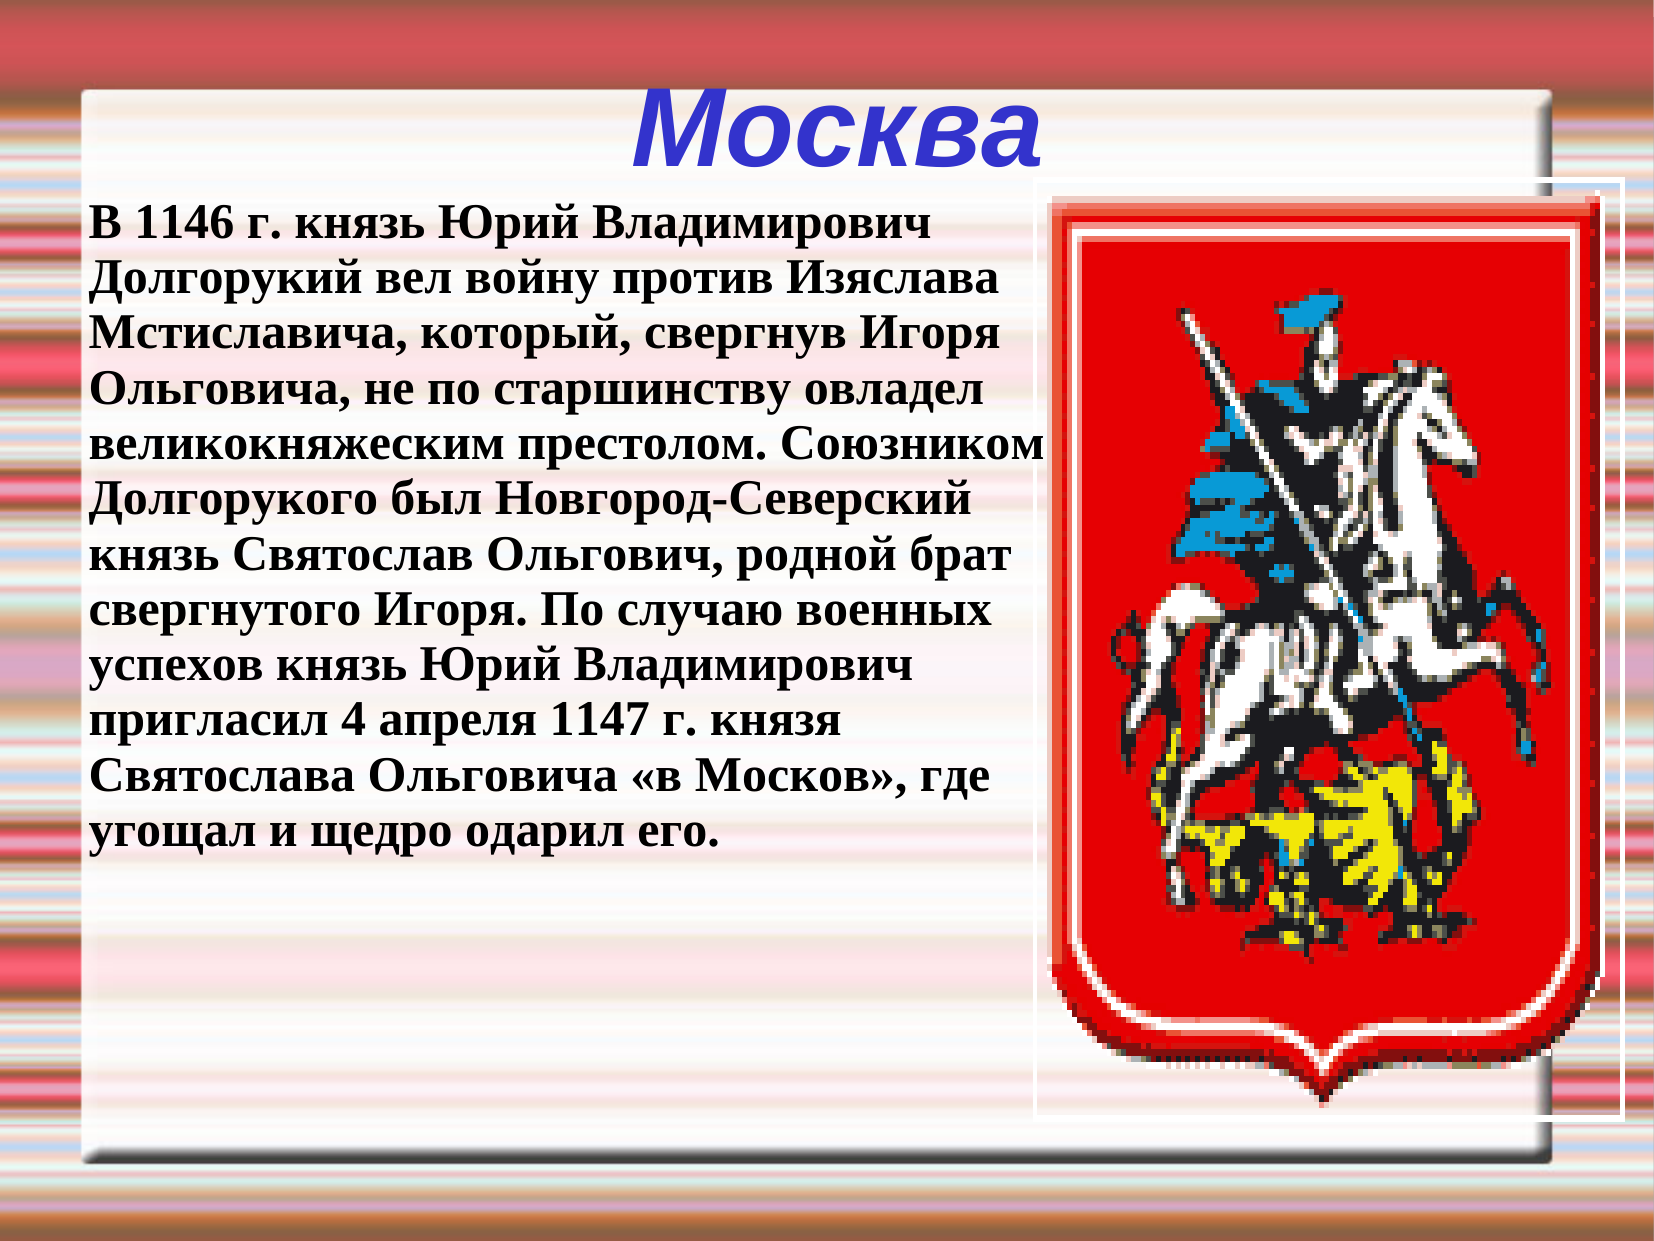

# Москва
В 1146 г. князь Юрий Владимирович Долгорукий вел войну против Изяслава Мстиславича, который, свергнув Игоря Ольговича, не по старшинству овладел великокняжеским престолом. Союзником Долгорукого был Новгород-Северский князь Святослав Ольгович, родной брат свергнутого Игоря. По случаю военных успехов князь Юрий Владимирович пригласил 4 апреля 1147 г. князя Святослава Ольговича «в Москов», где угощал и щедро одарил его.